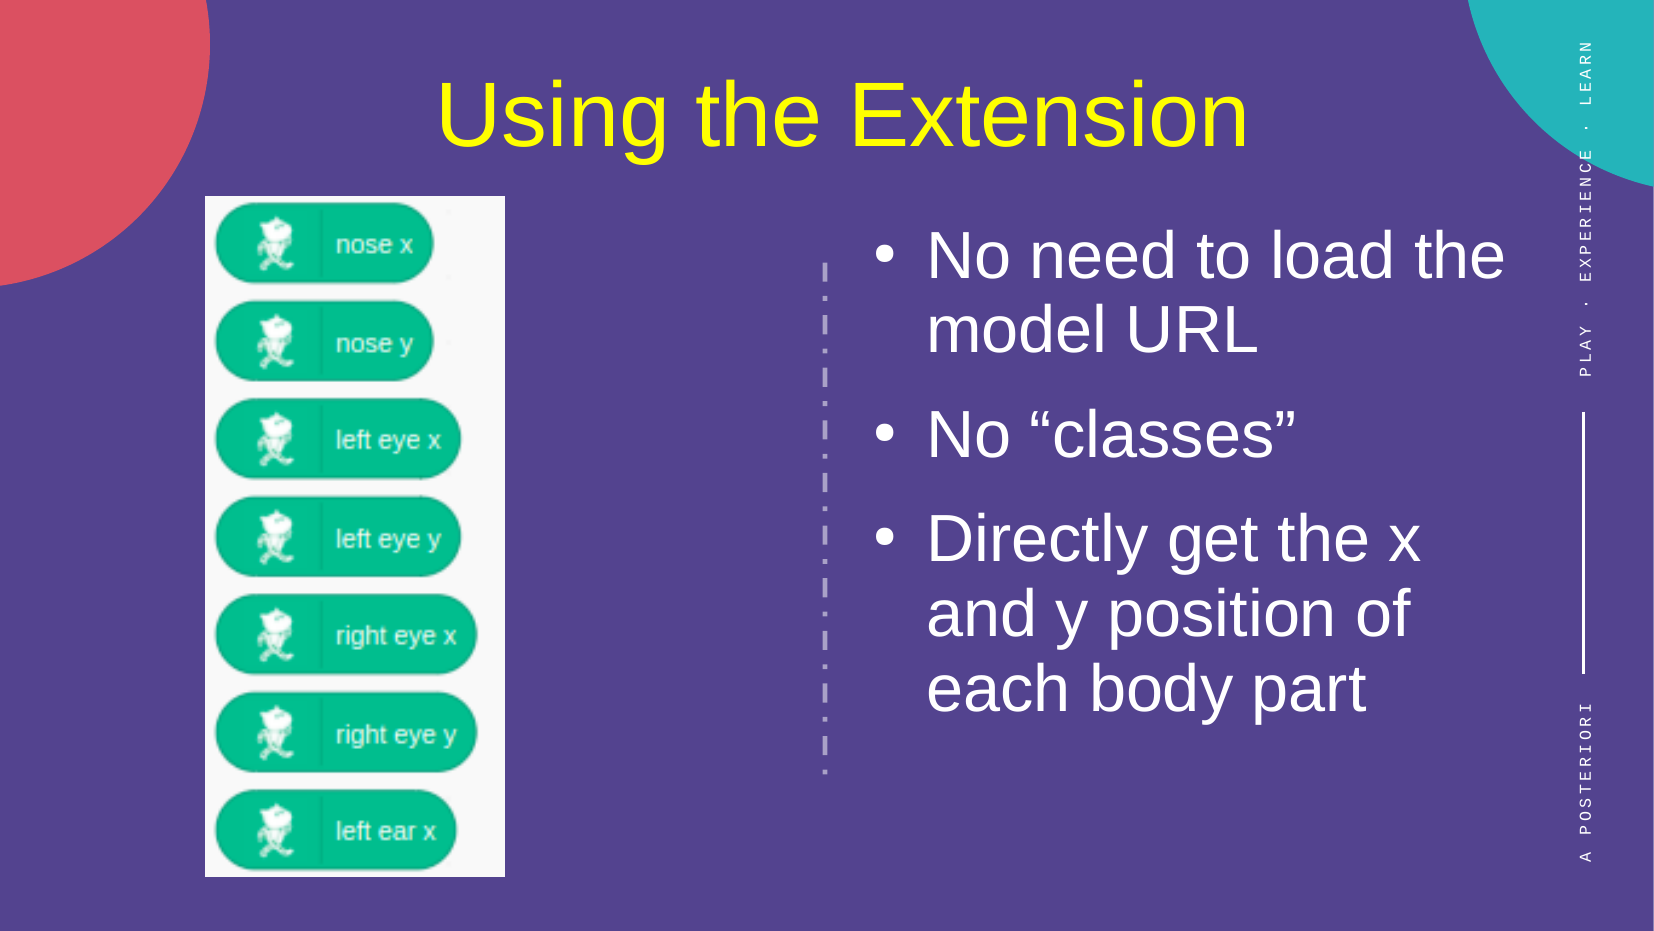

# Using the Extension
No need to load the model URL
No “classes”
Directly get the x and y position of each body part